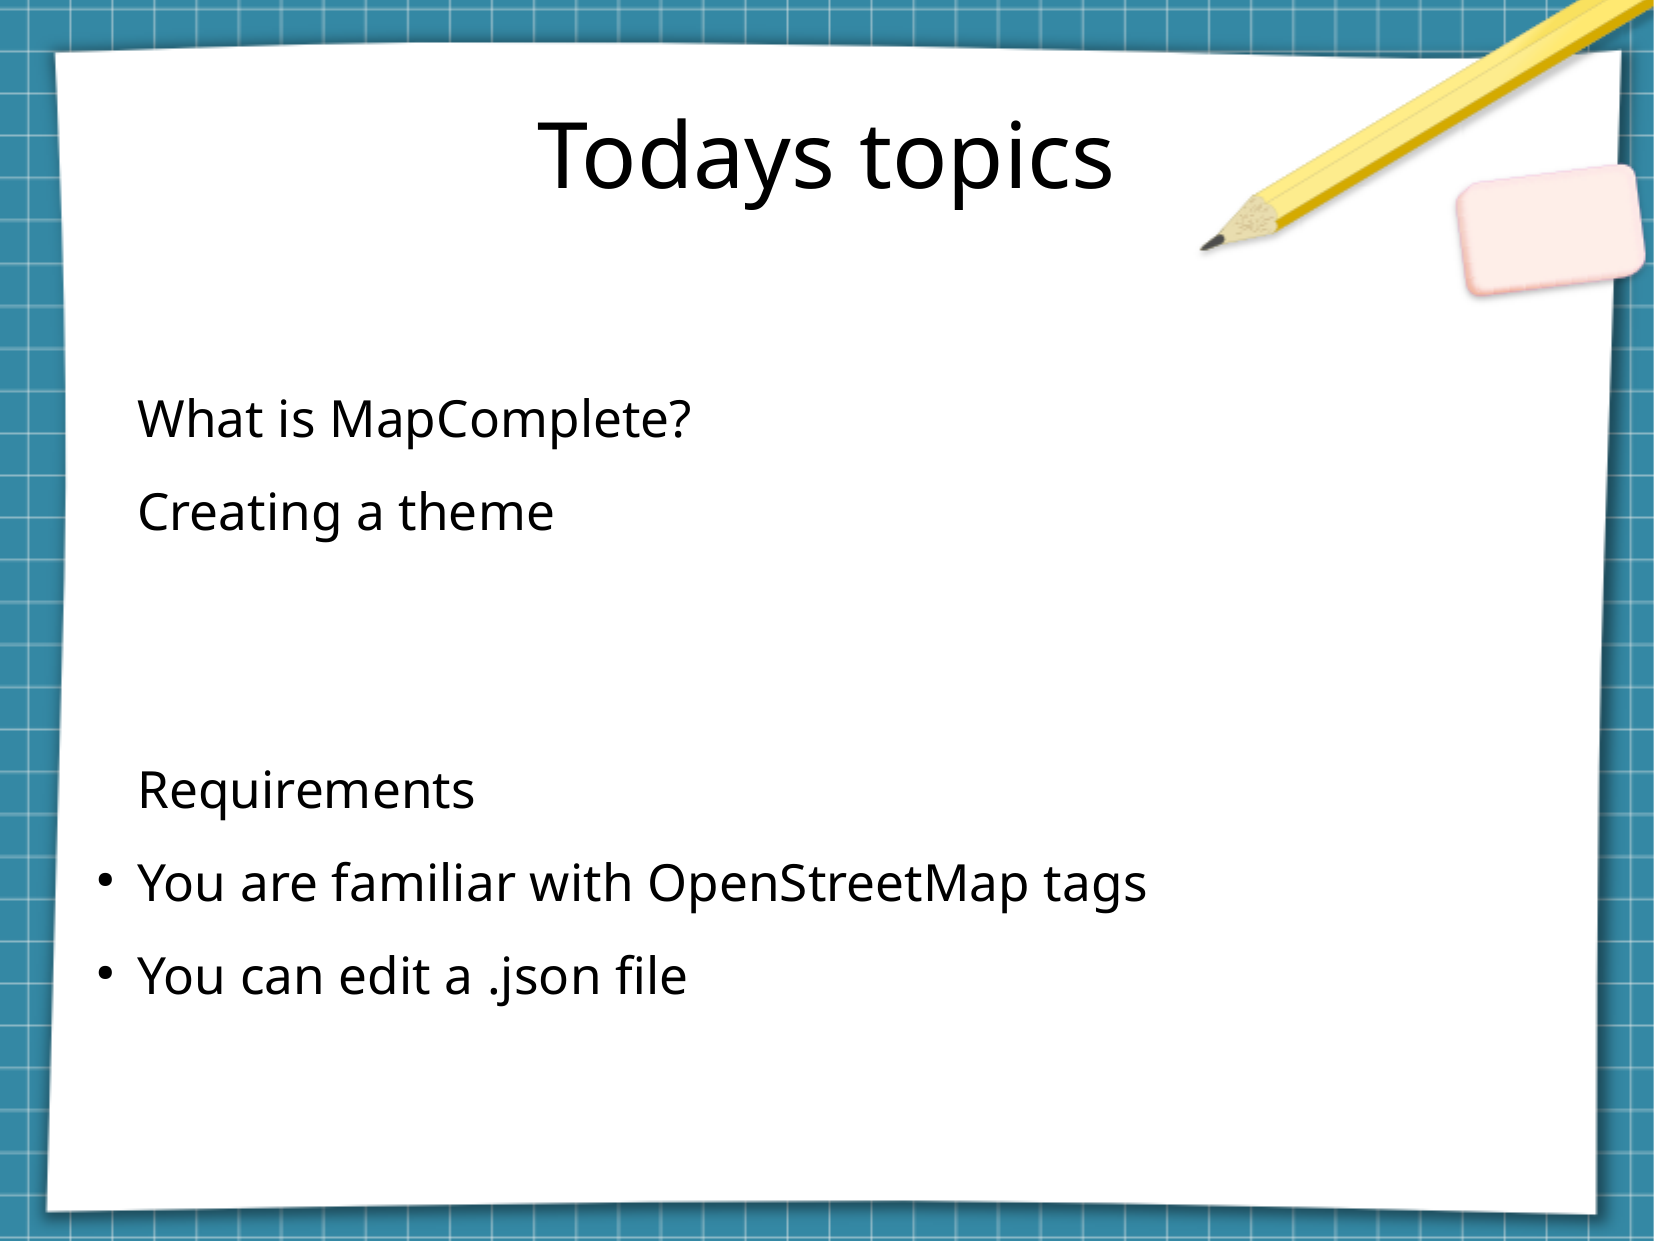

# Todays topics
What is MapComplete?
Creating a theme
Requirements
You are familiar with OpenStreetMap tags
You can edit a .json file